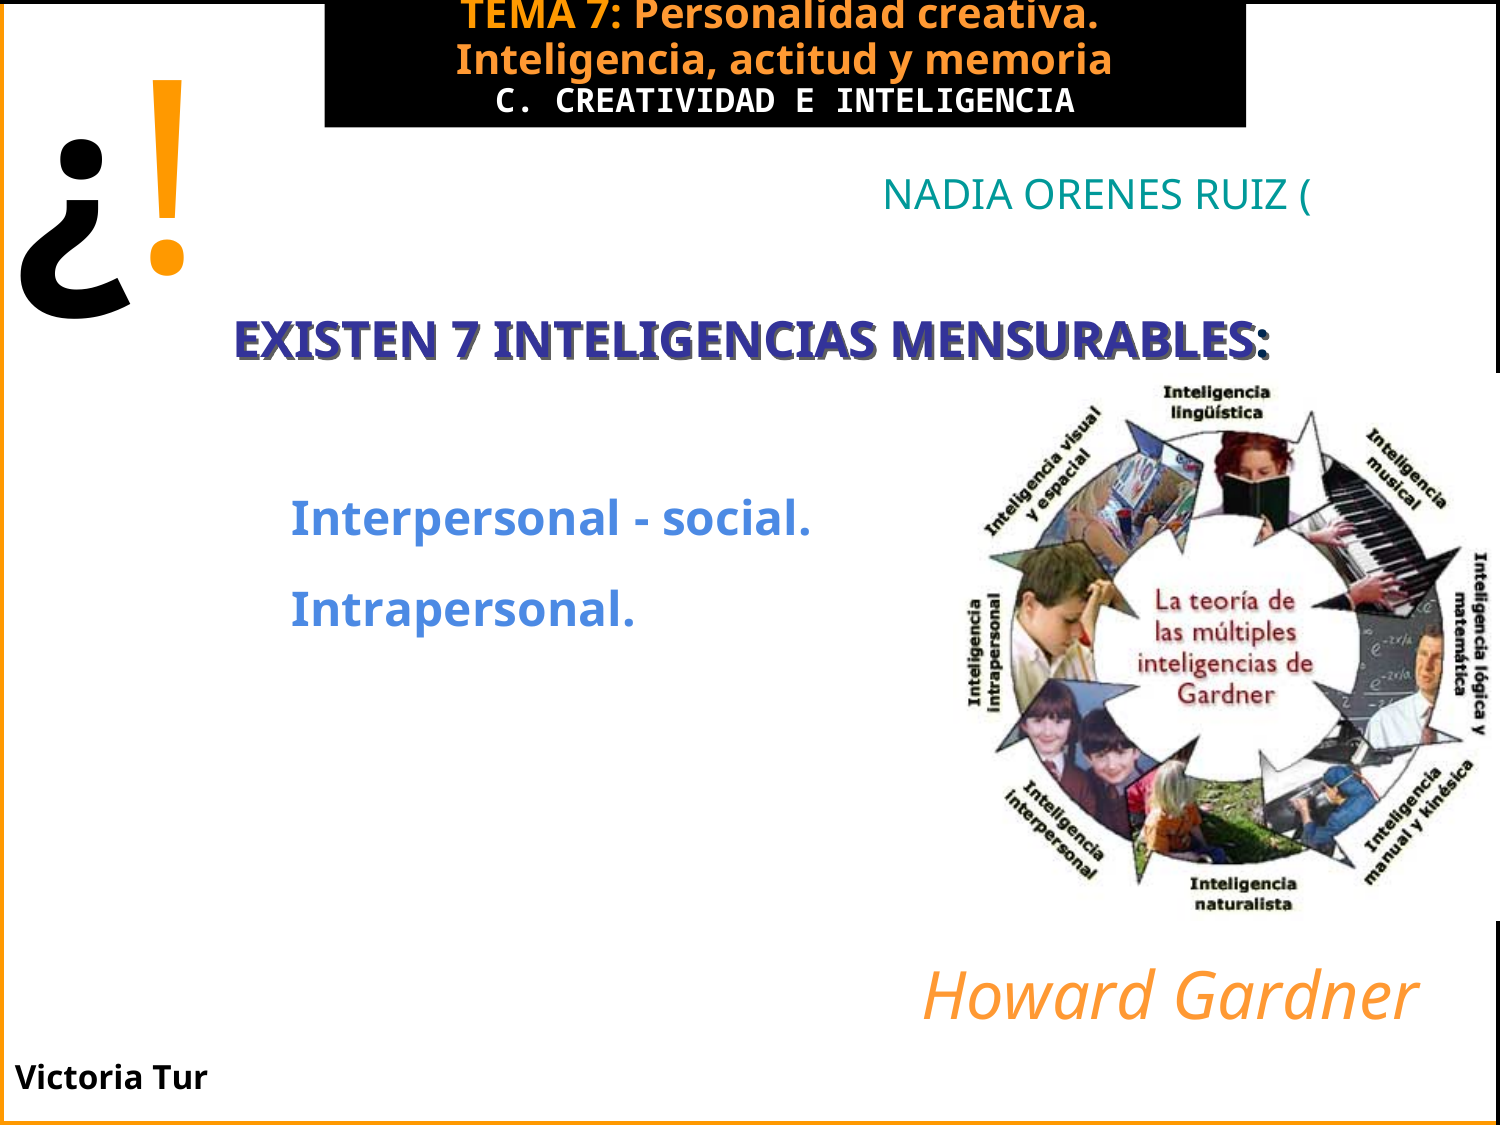

NADIA ORENES RUIZ (
EXISTEN 7 INTELIGENCIAS MENSURABLES:
Interpersonal - social.
Intrapersonal.
Howard Gardner